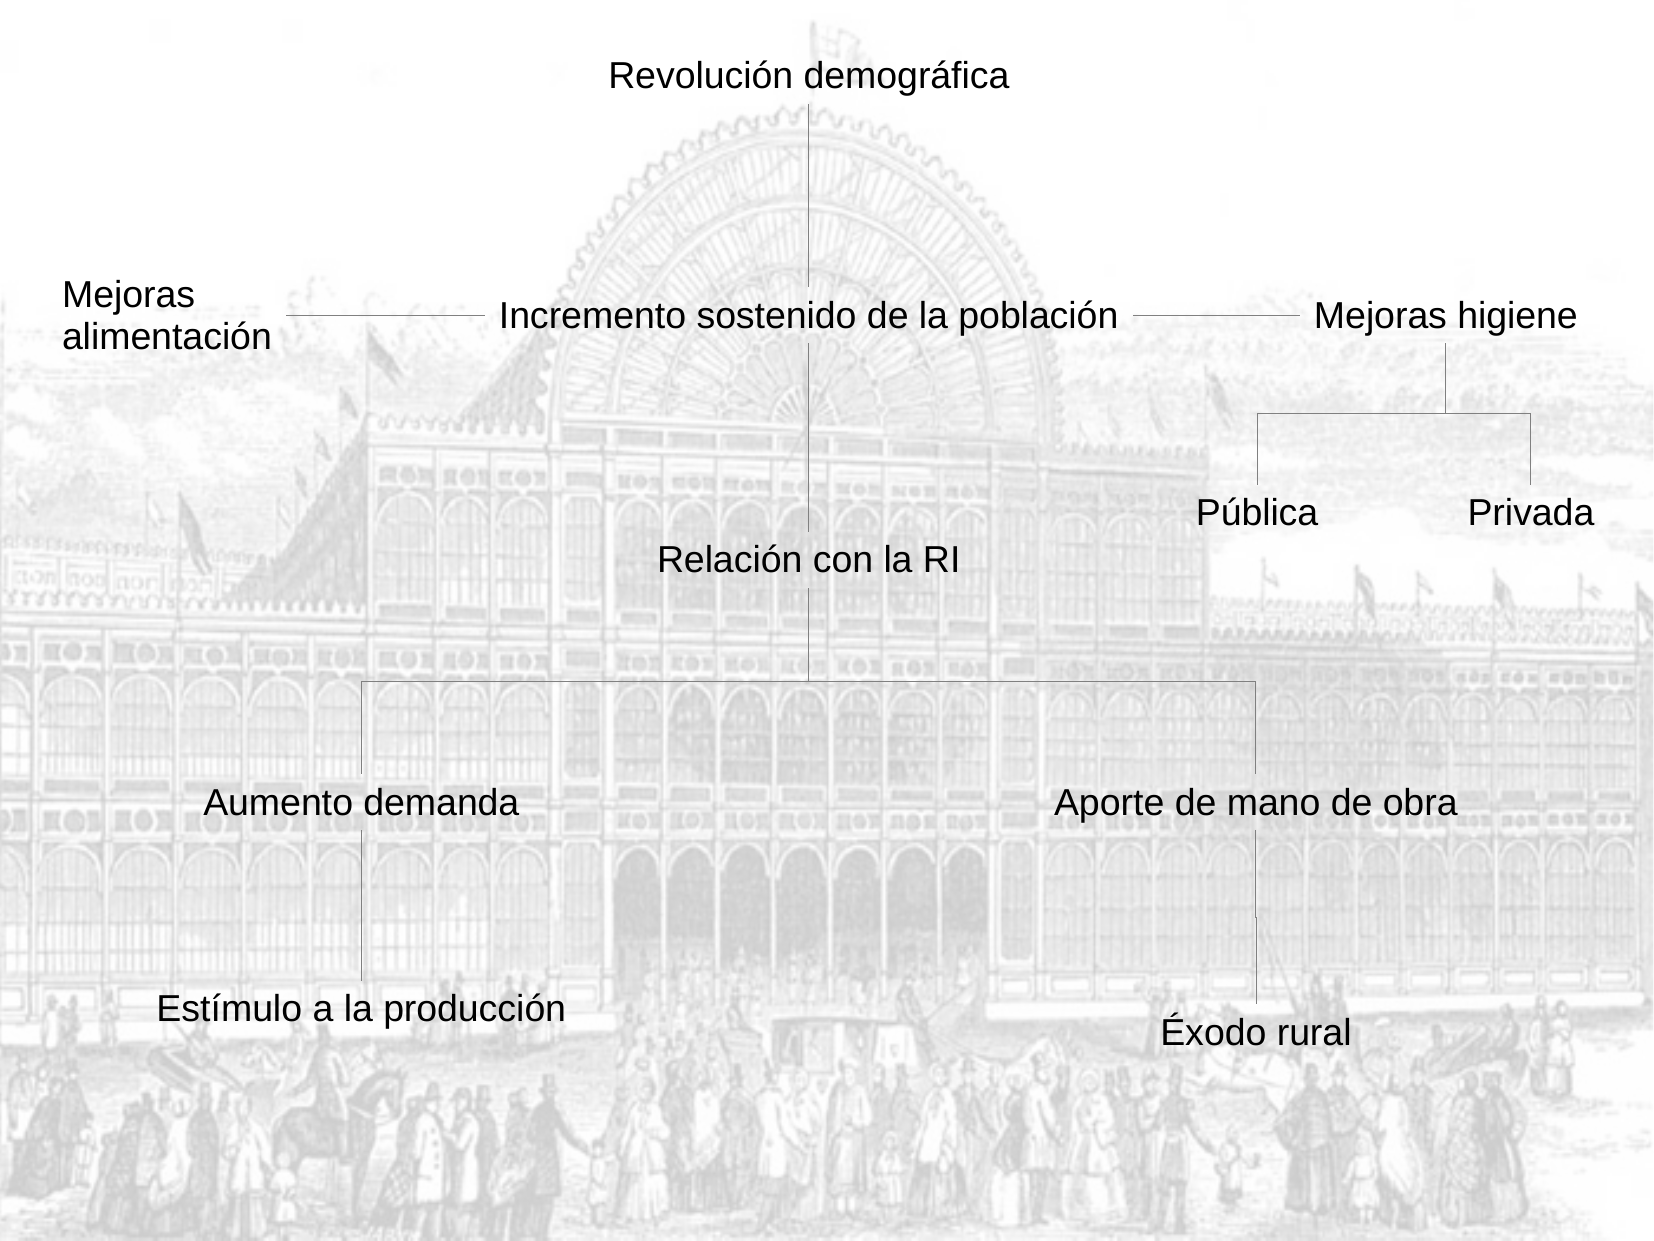

Revolución demográfica
Mejoras
alimentación
Incremento sostenido de la población
Mejoras higiene
Pública
Privada
Relación con la RI
Aumento demanda
Aporte de mano de obra
Estímulo a la producción
Éxodo rural